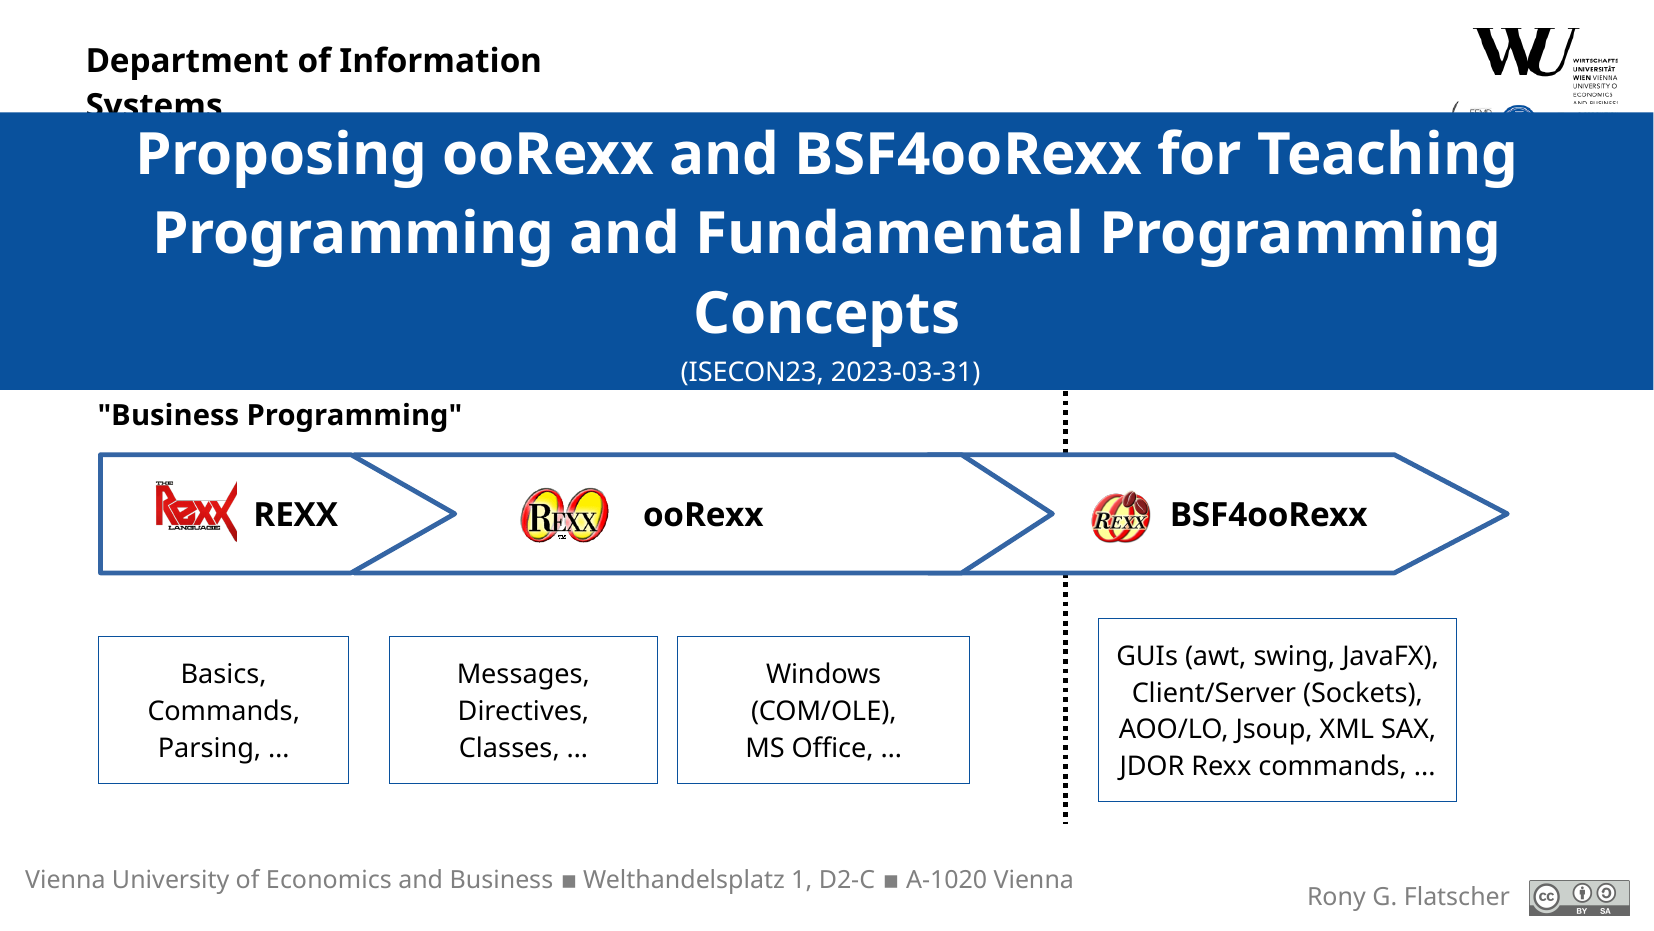

# Proposing ooRexx and BSF4ooRexx for Teaching Programming and Fundamental Programming Concepts (ISECON23, 2023-03-31)
"Business Programming"
REXX
ooRexx
BSF4ooRexx
GUIs (awt, swing, JavaFX),
Client/Server (Sockets),
AOO/LO, Jsoup, XML SAX,
JDOR Rexx commands, ...
Basics,
Commands,
Parsing, …
Messages,
Directives,
Classes, …
Windows (COM/OLE),
MS Office, …